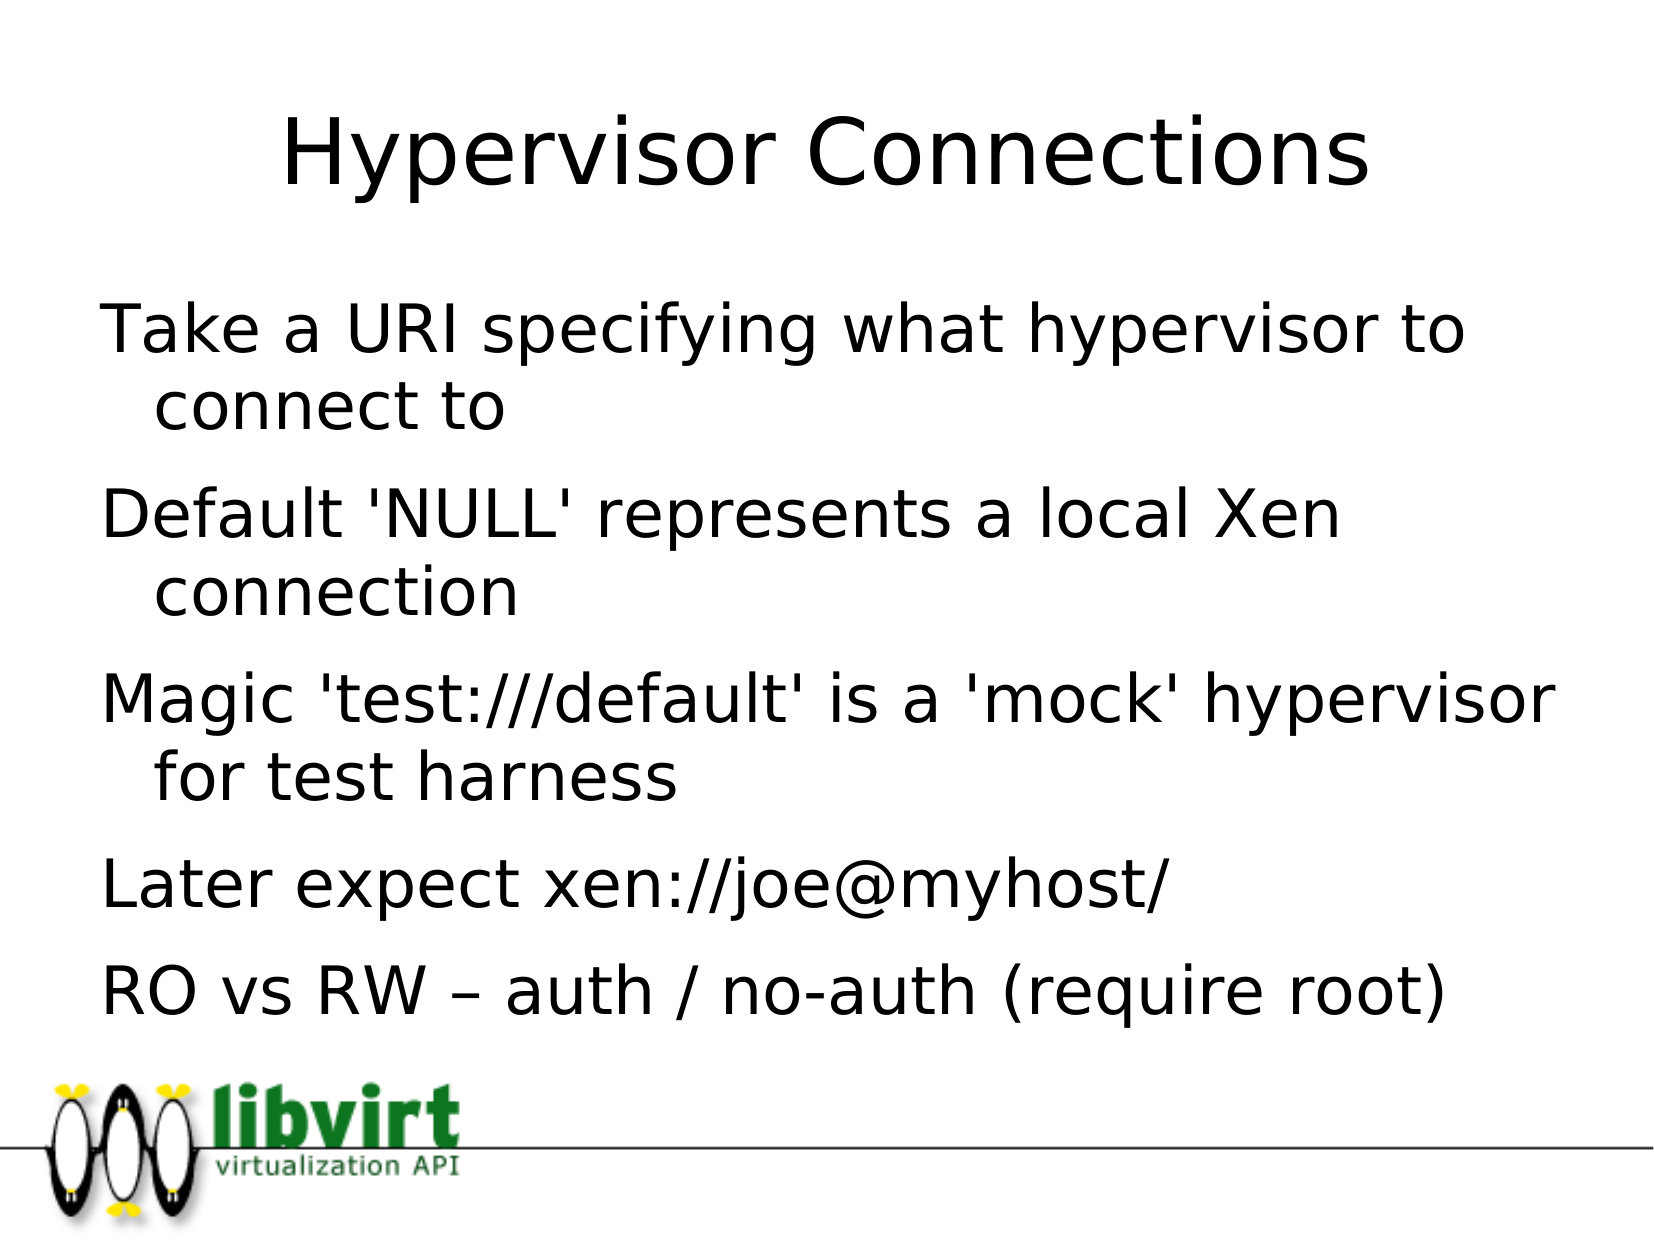

# Hypervisor Connections
Take a URI specifying what hypervisor to connect to
Default 'NULL' represents a local Xen connection
Magic 'test:///default' is a 'mock' hypervisor for test harness
Later expect xen://joe@myhost/
RO vs RW – auth / no-auth (require root)